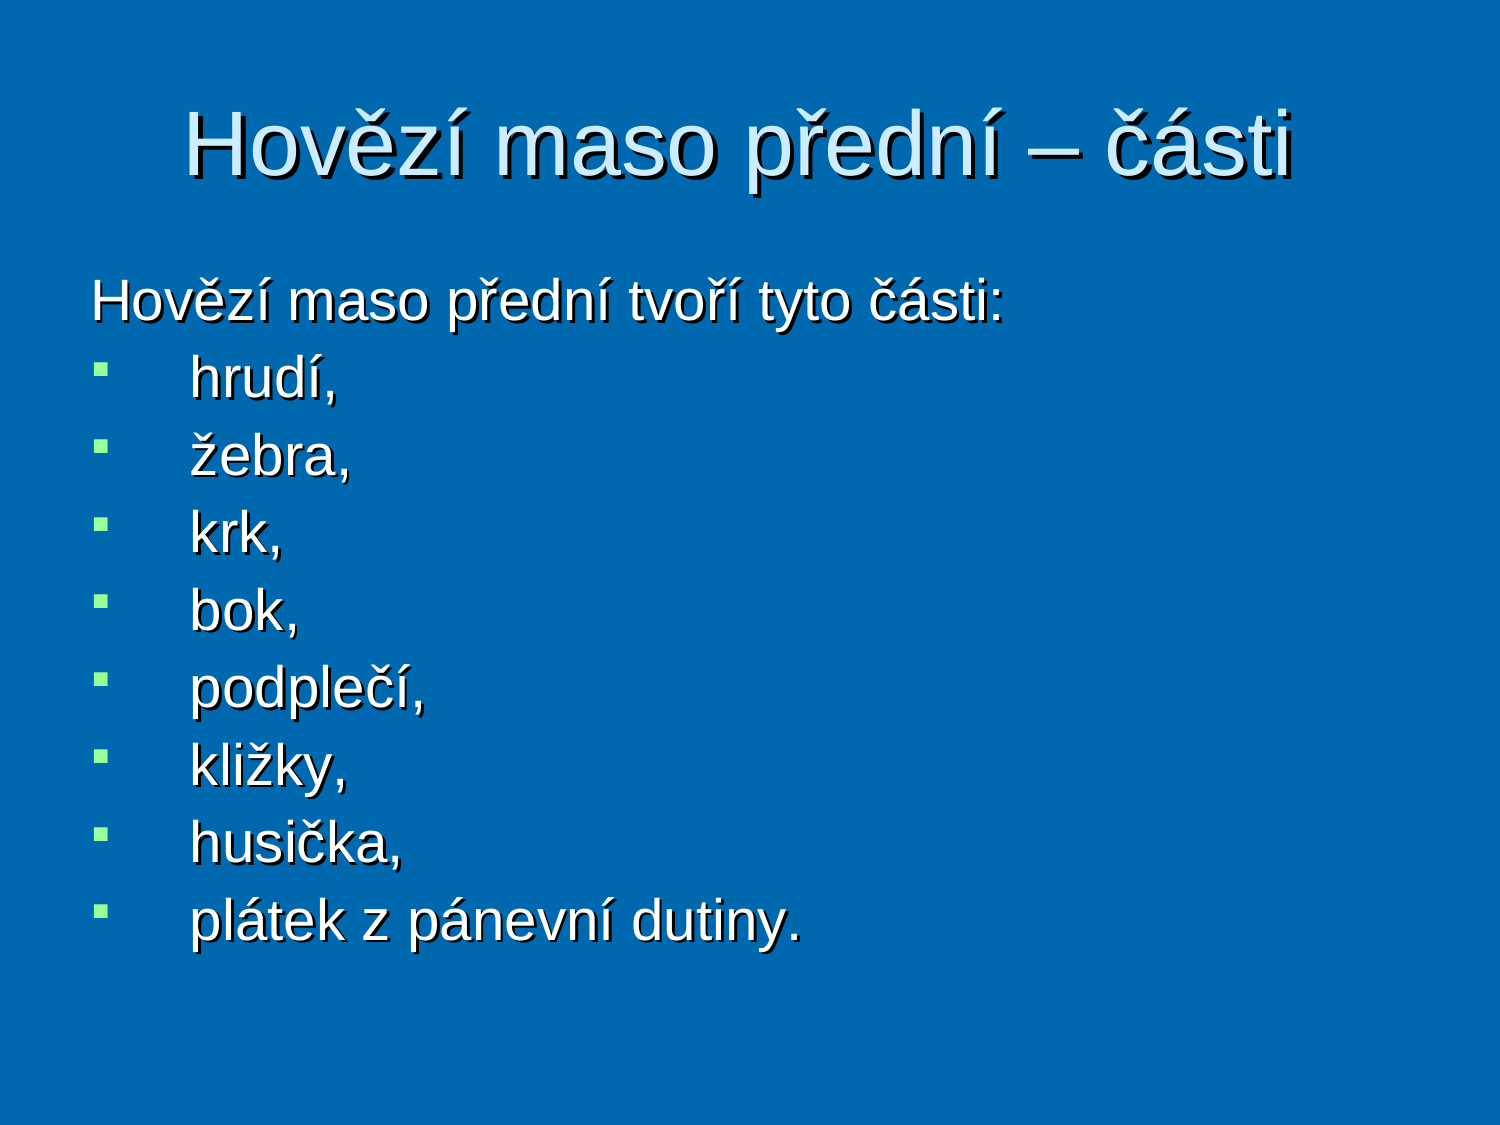

# Hovězí maso přední – části
Hovězí maso přední tvoří tyto části:
hrudí,
žebra,
krk,
bok,
podplečí,
kližky,
husička,
plátek z pánevní dutiny.